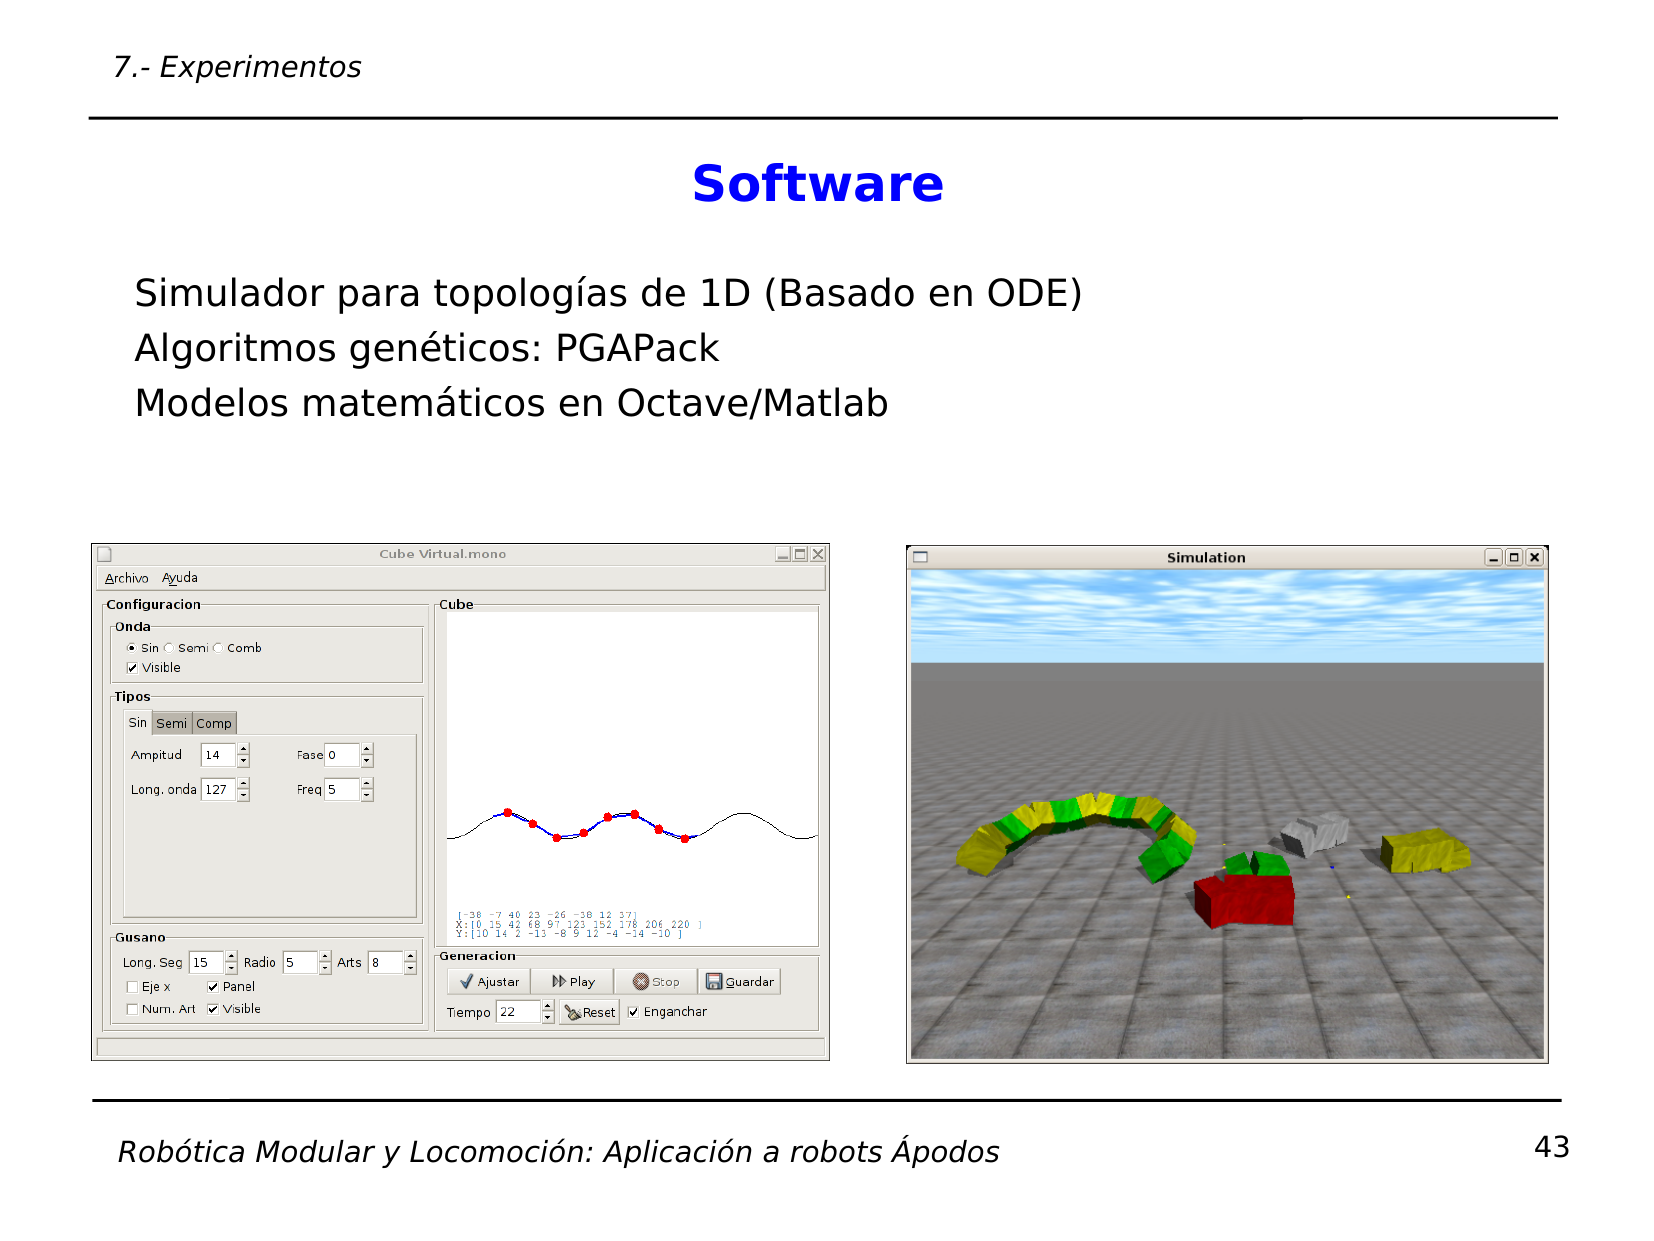

7.- Experimentos
Software
 Simulador para topologías de 1D (Basado en ODE)
 Algoritmos genéticos: PGAPack
 Modelos matemáticos en Octave/Matlab
Robótica Modular y Locomoción: Aplicación a robots Ápodos
43